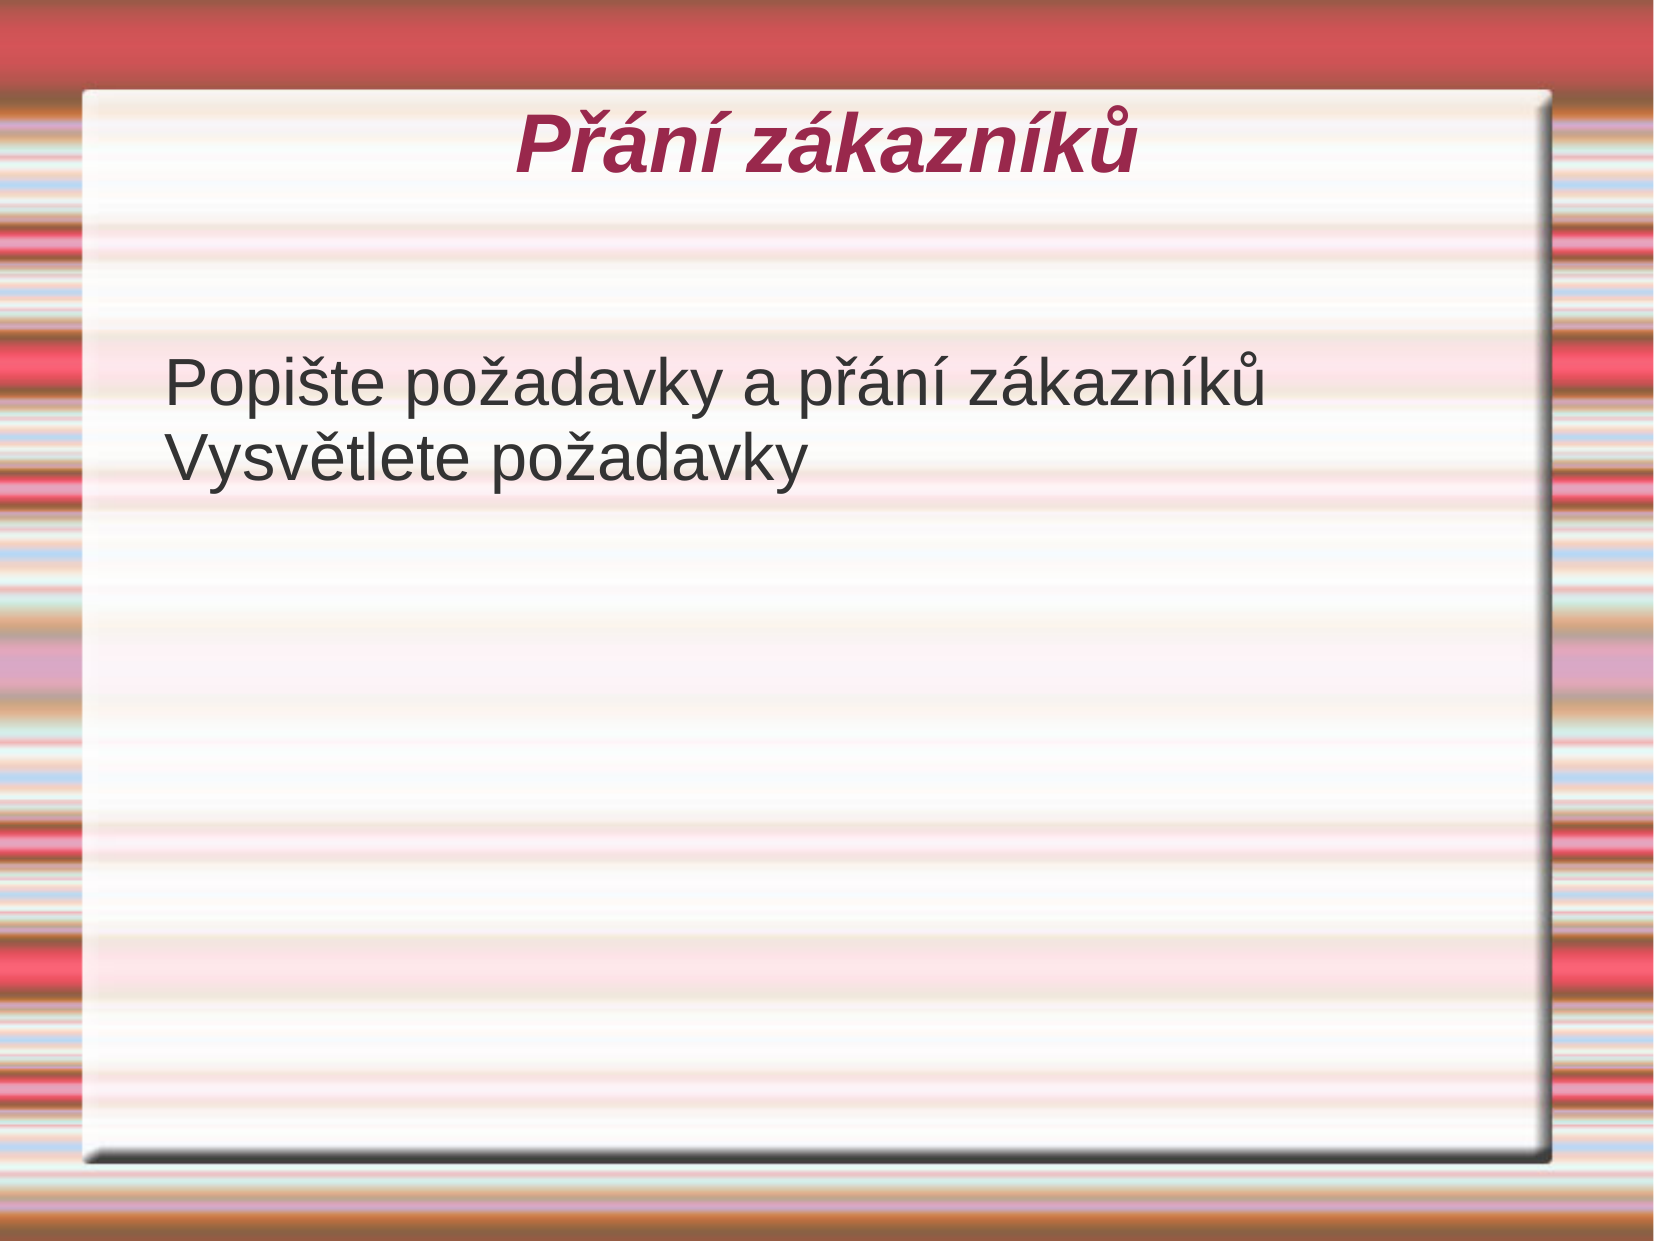

# Přání zákazníků
Popište požadavky a přání zákazníků
Vysvětlete požadavky